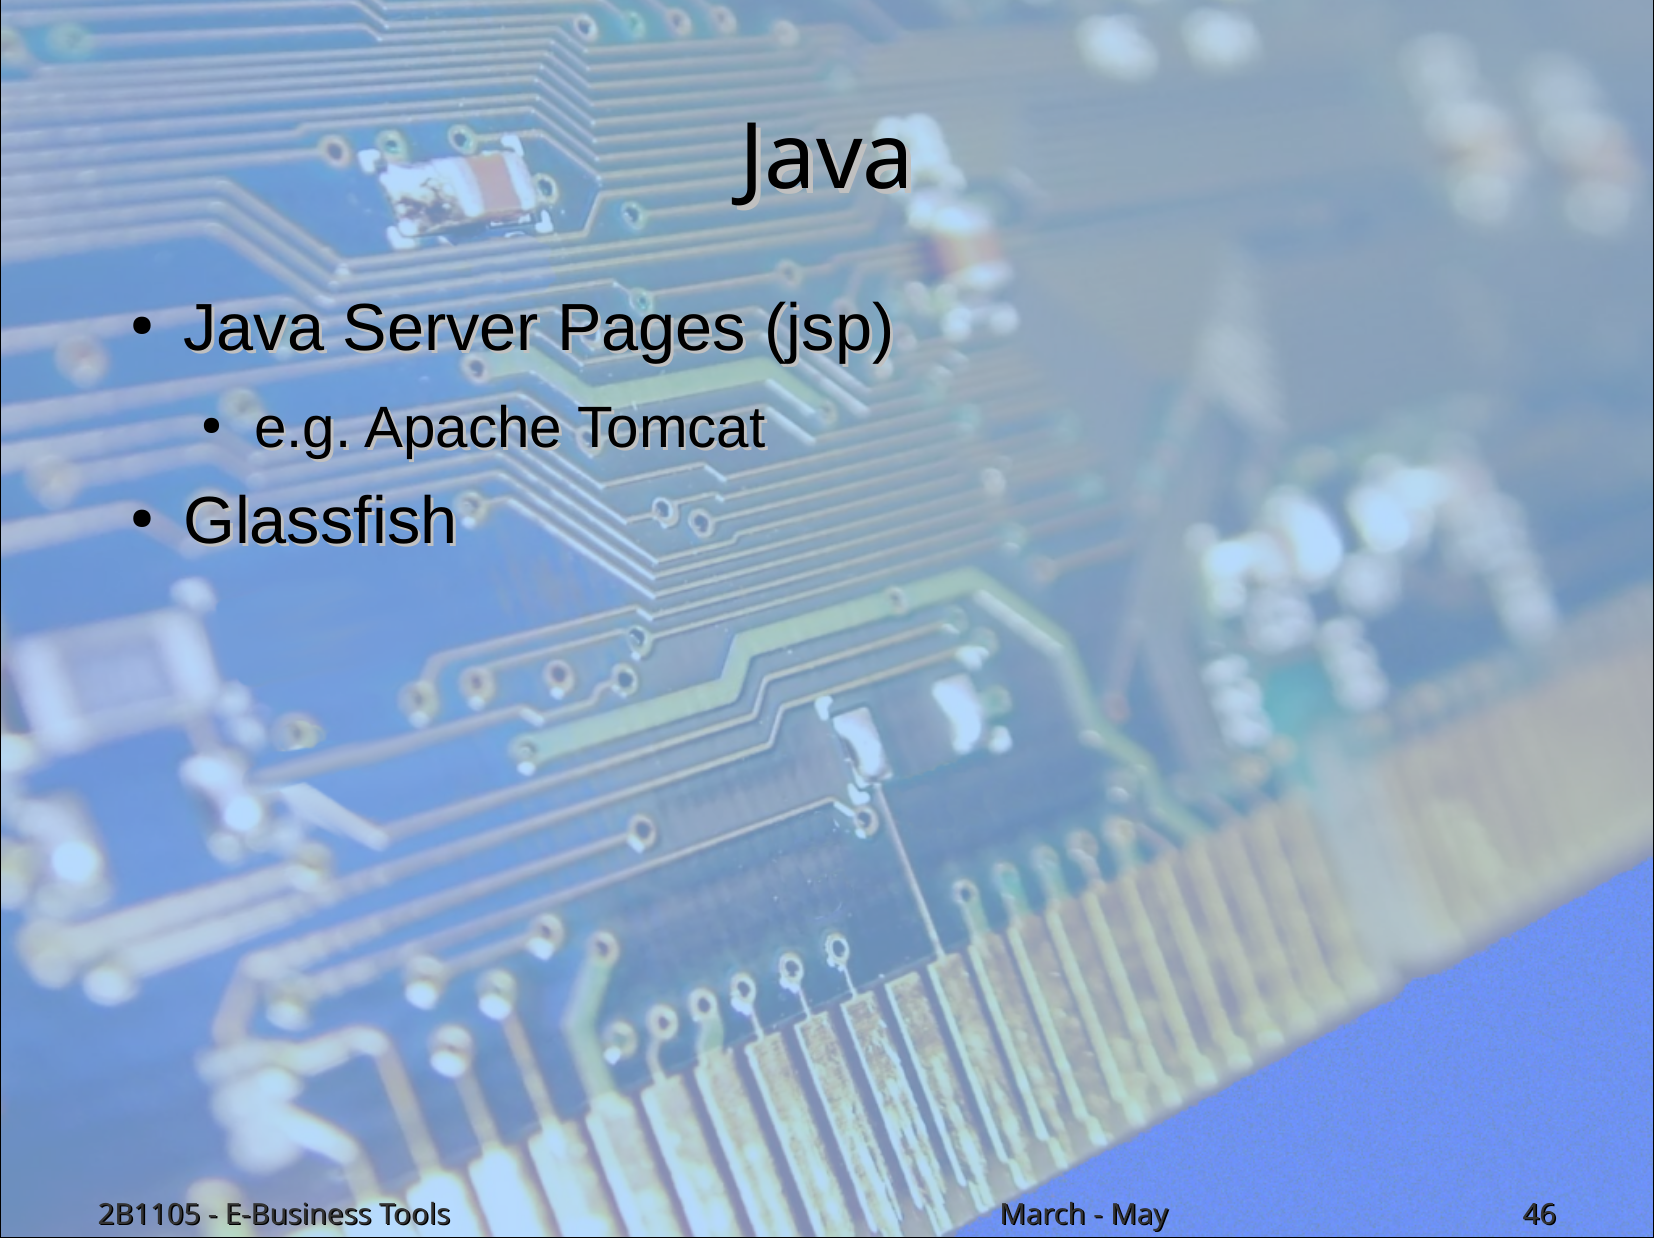

# Java
Java Server Pages (jsp)
e.g. Apache Tomcat
Glassfish